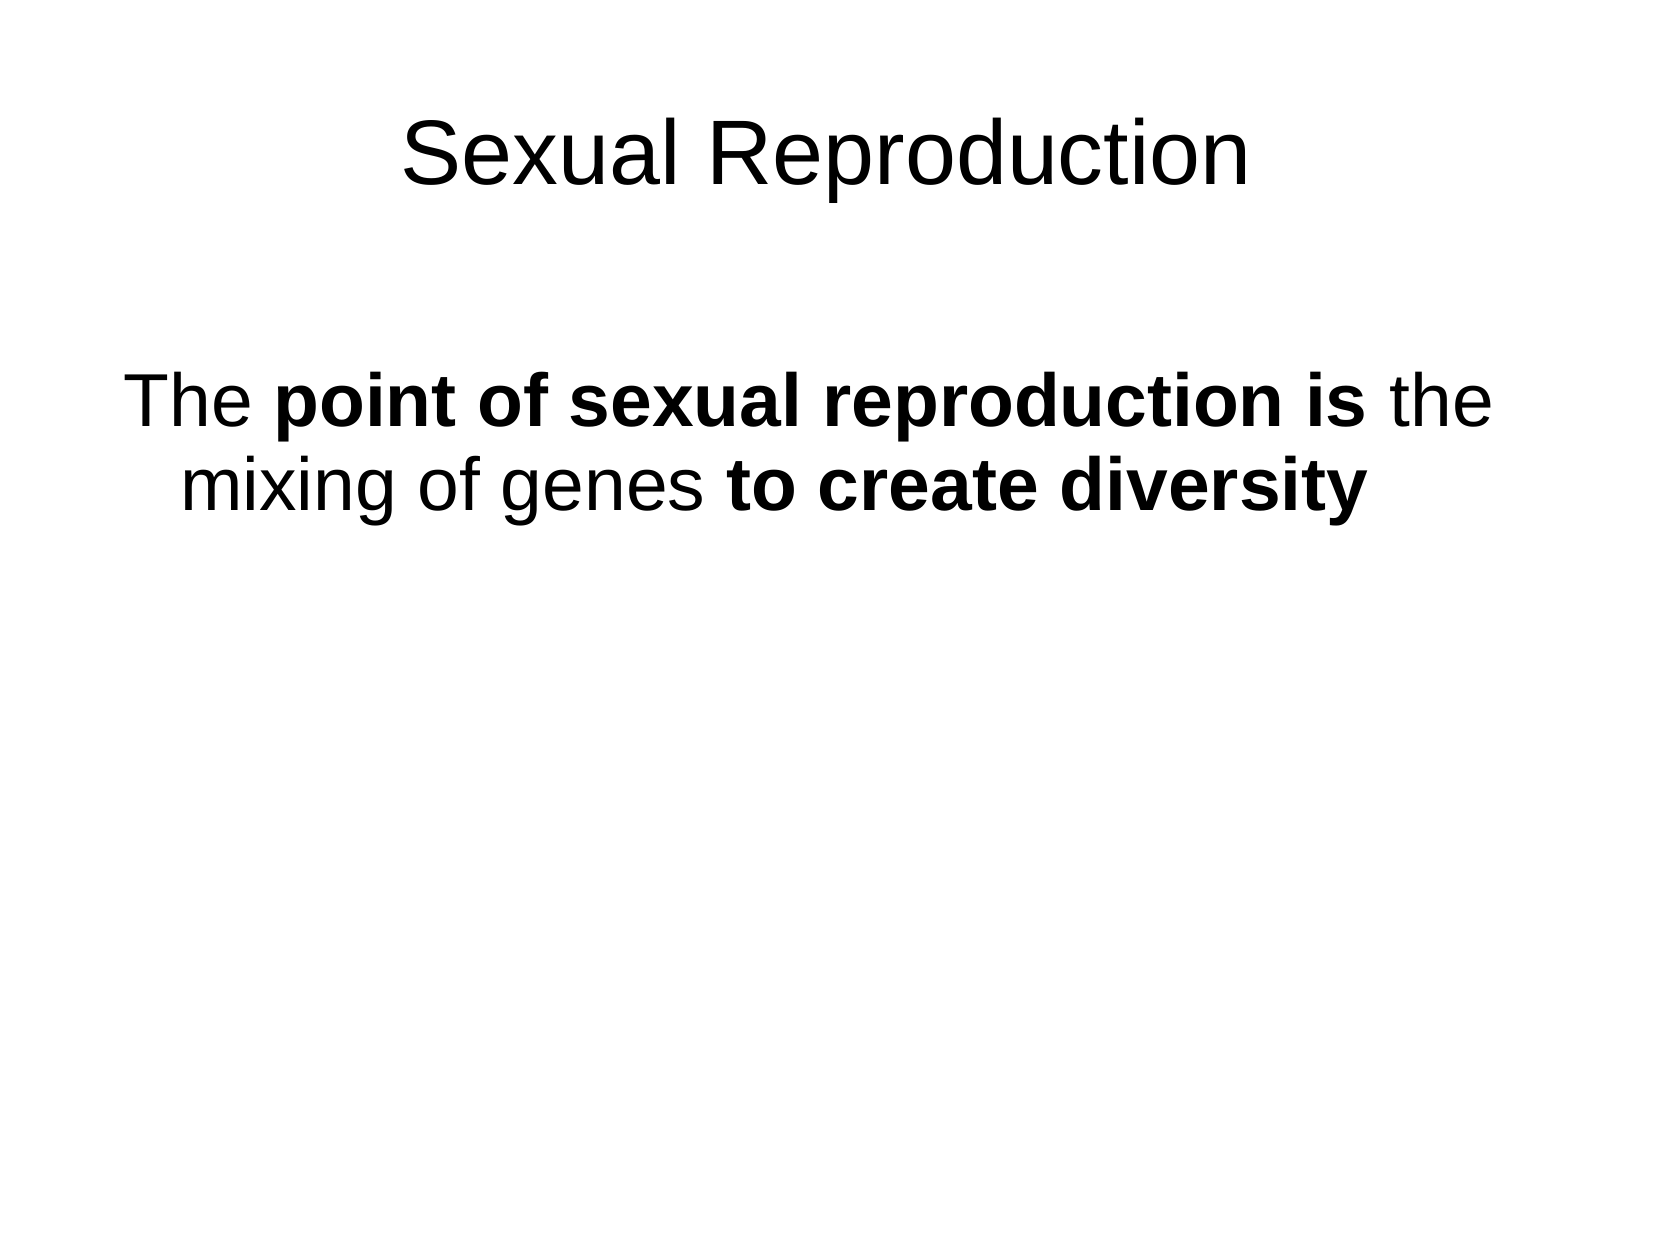

# Sexual Reproduction
The point of sexual reproduction is the mixing of genes to create diversity